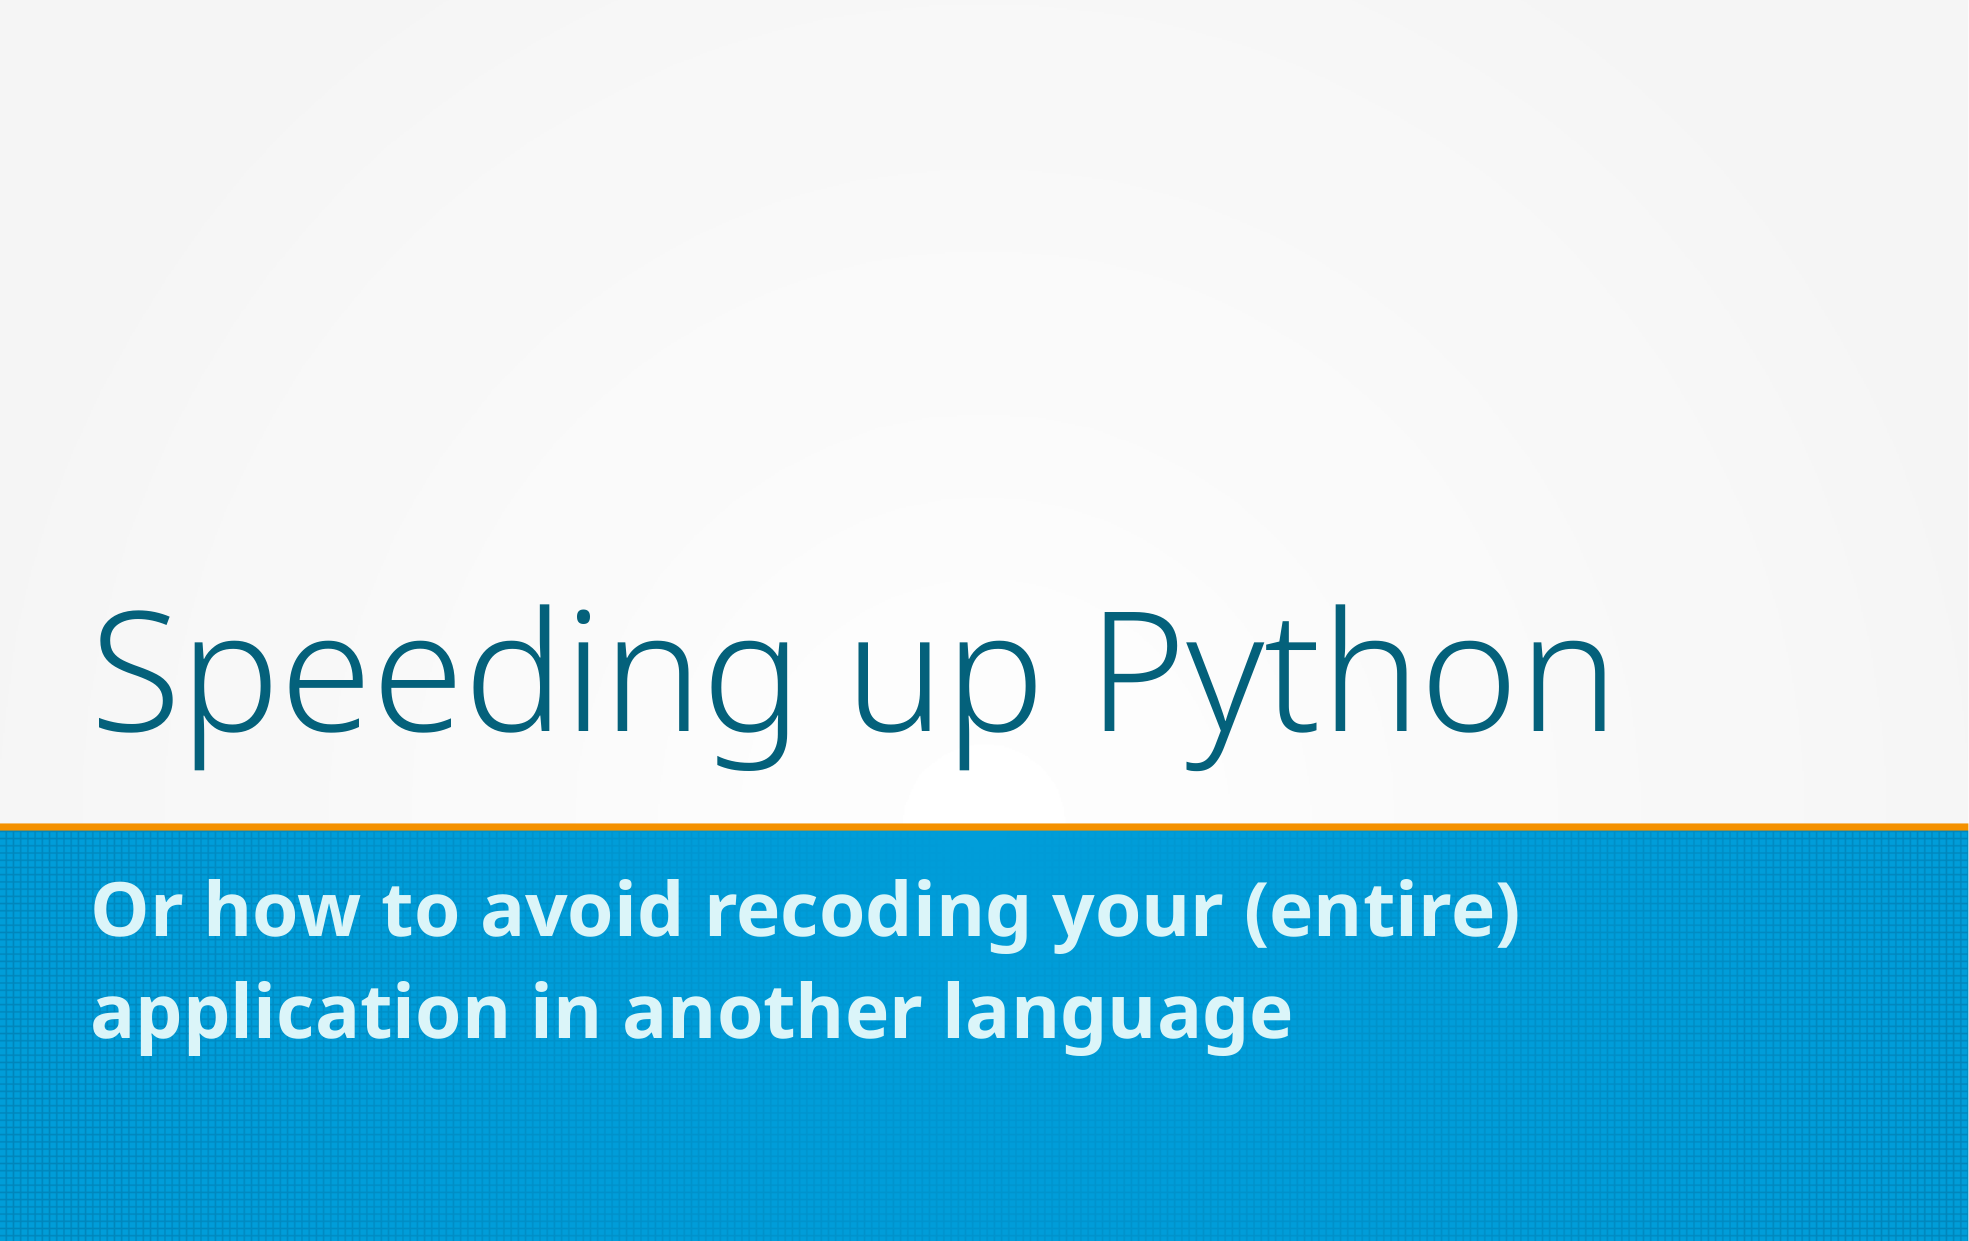

# Speeding up Python
Or how to avoid recoding your (entire) application in another language